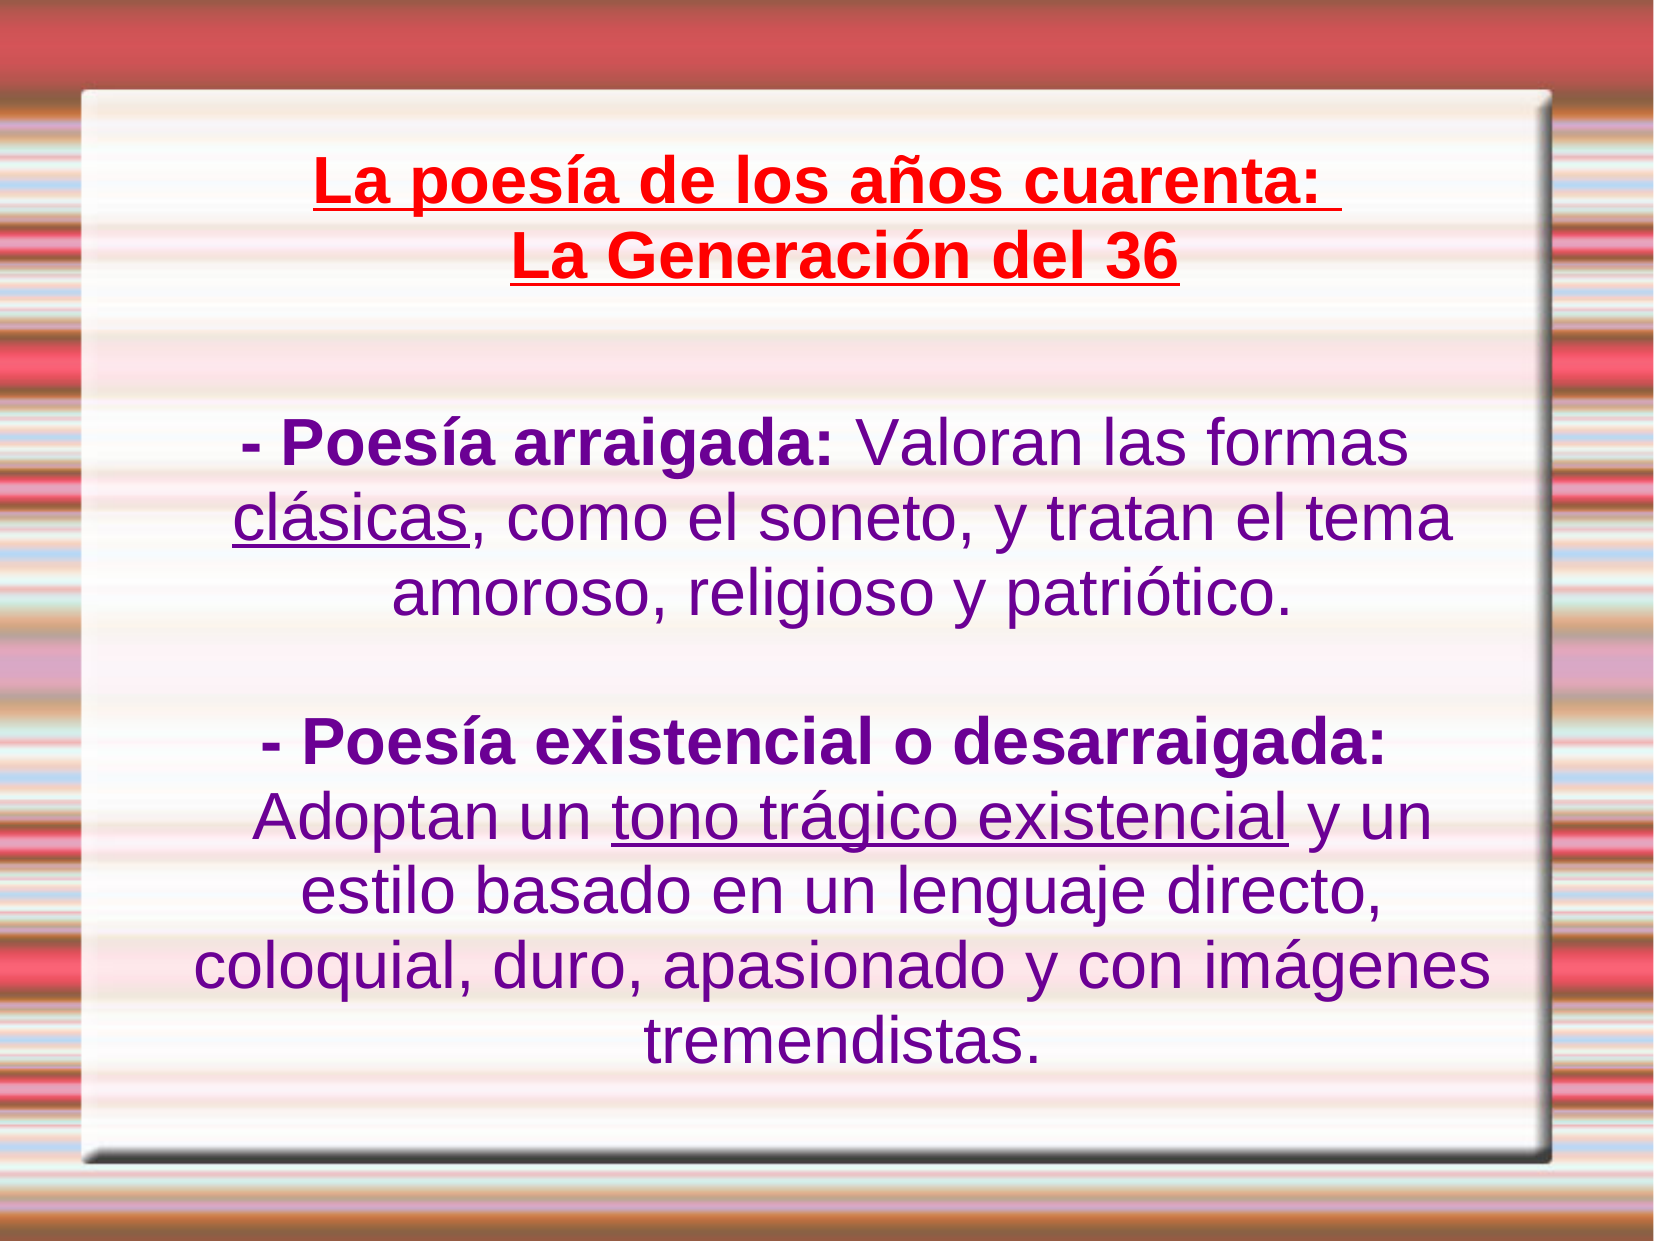

# La poesía de los años cuarenta: La Generación del 36
- Poesía arraigada: Valoran las formas clásicas, como el soneto, y tratan el tema amoroso, religioso y patriótico.
- Poesía existencial o desarraigada: Adoptan un tono trágico existencial y un estilo basado en un lenguaje directo, coloquial, duro, apasionado y con imágenes tremendistas.